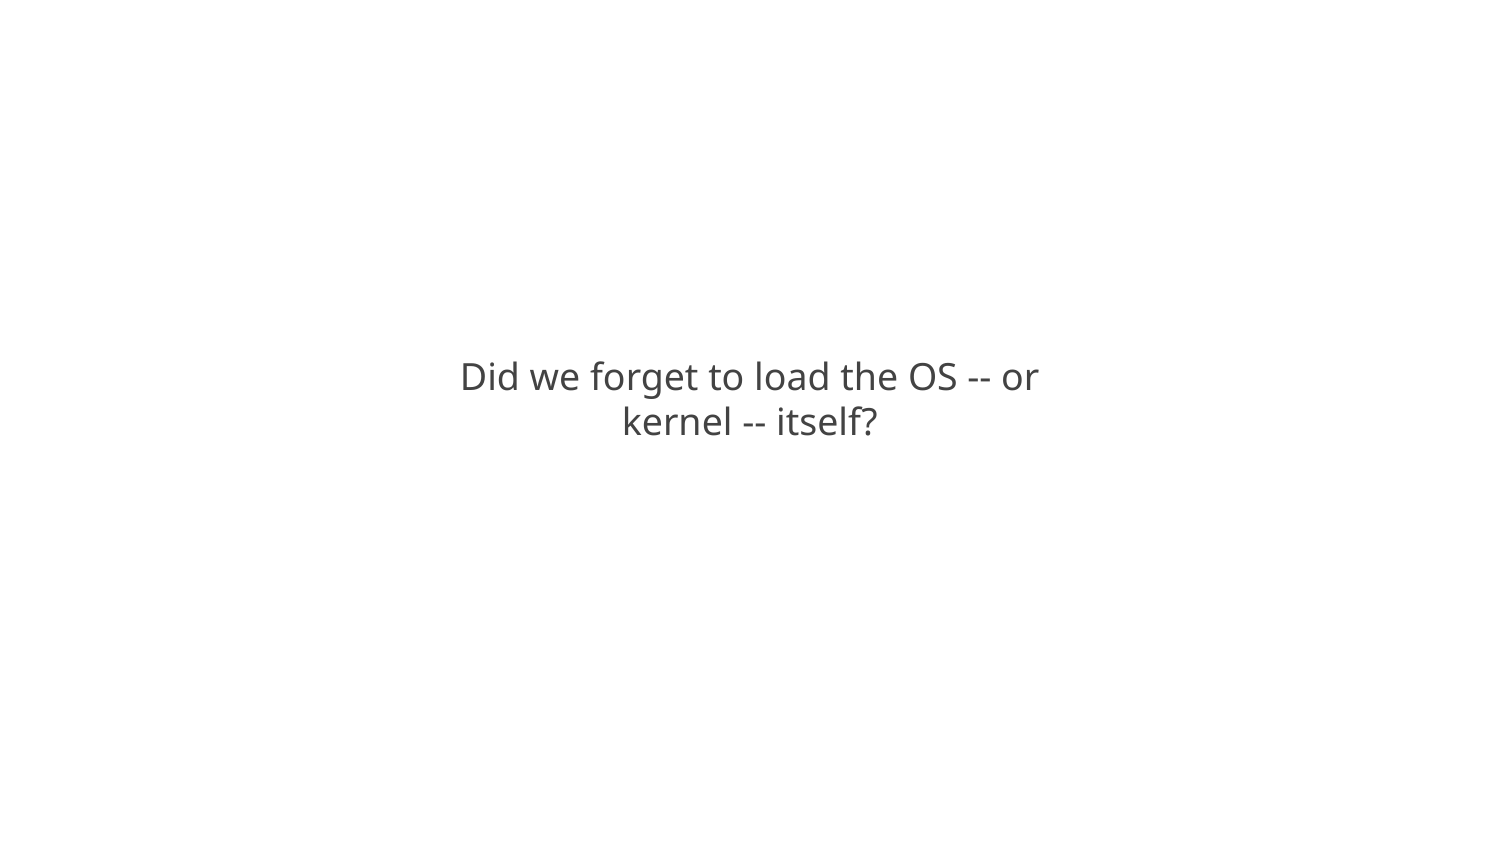

Did we forget to load the OS -- or kernel -- itself?